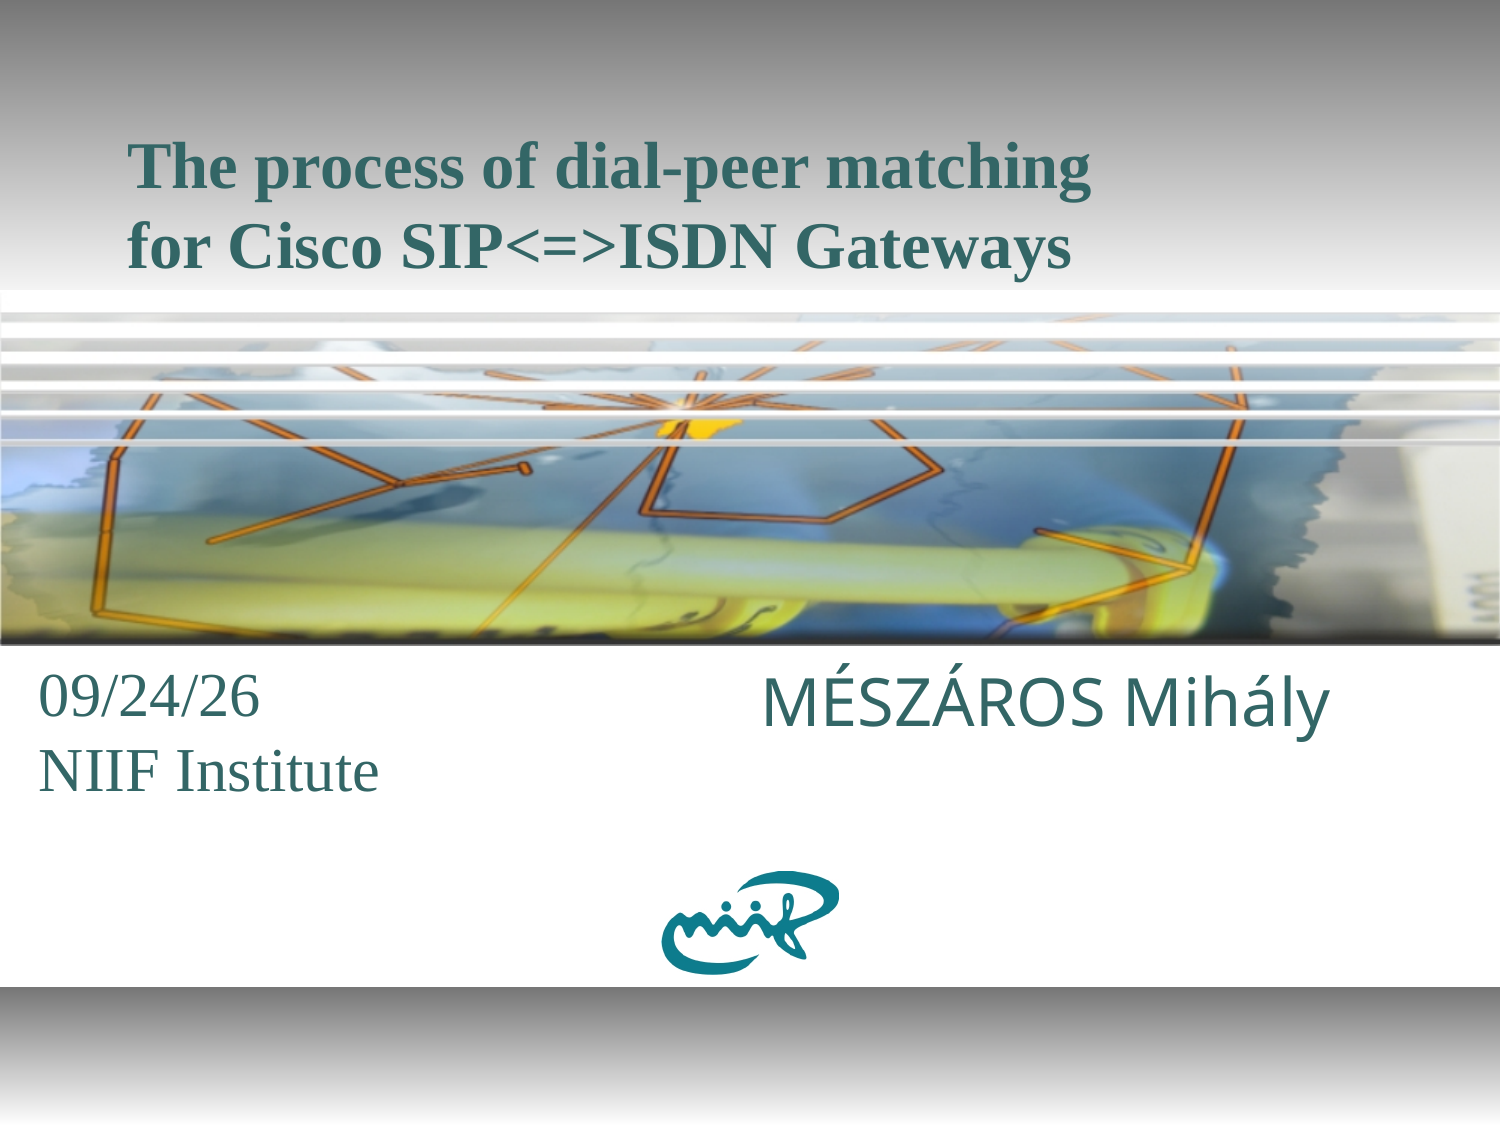

# The process of dial-peer matching for Cisco SIP<=>ISDN Gateways
MÉSZÁROS Mihály
NIIF Institute